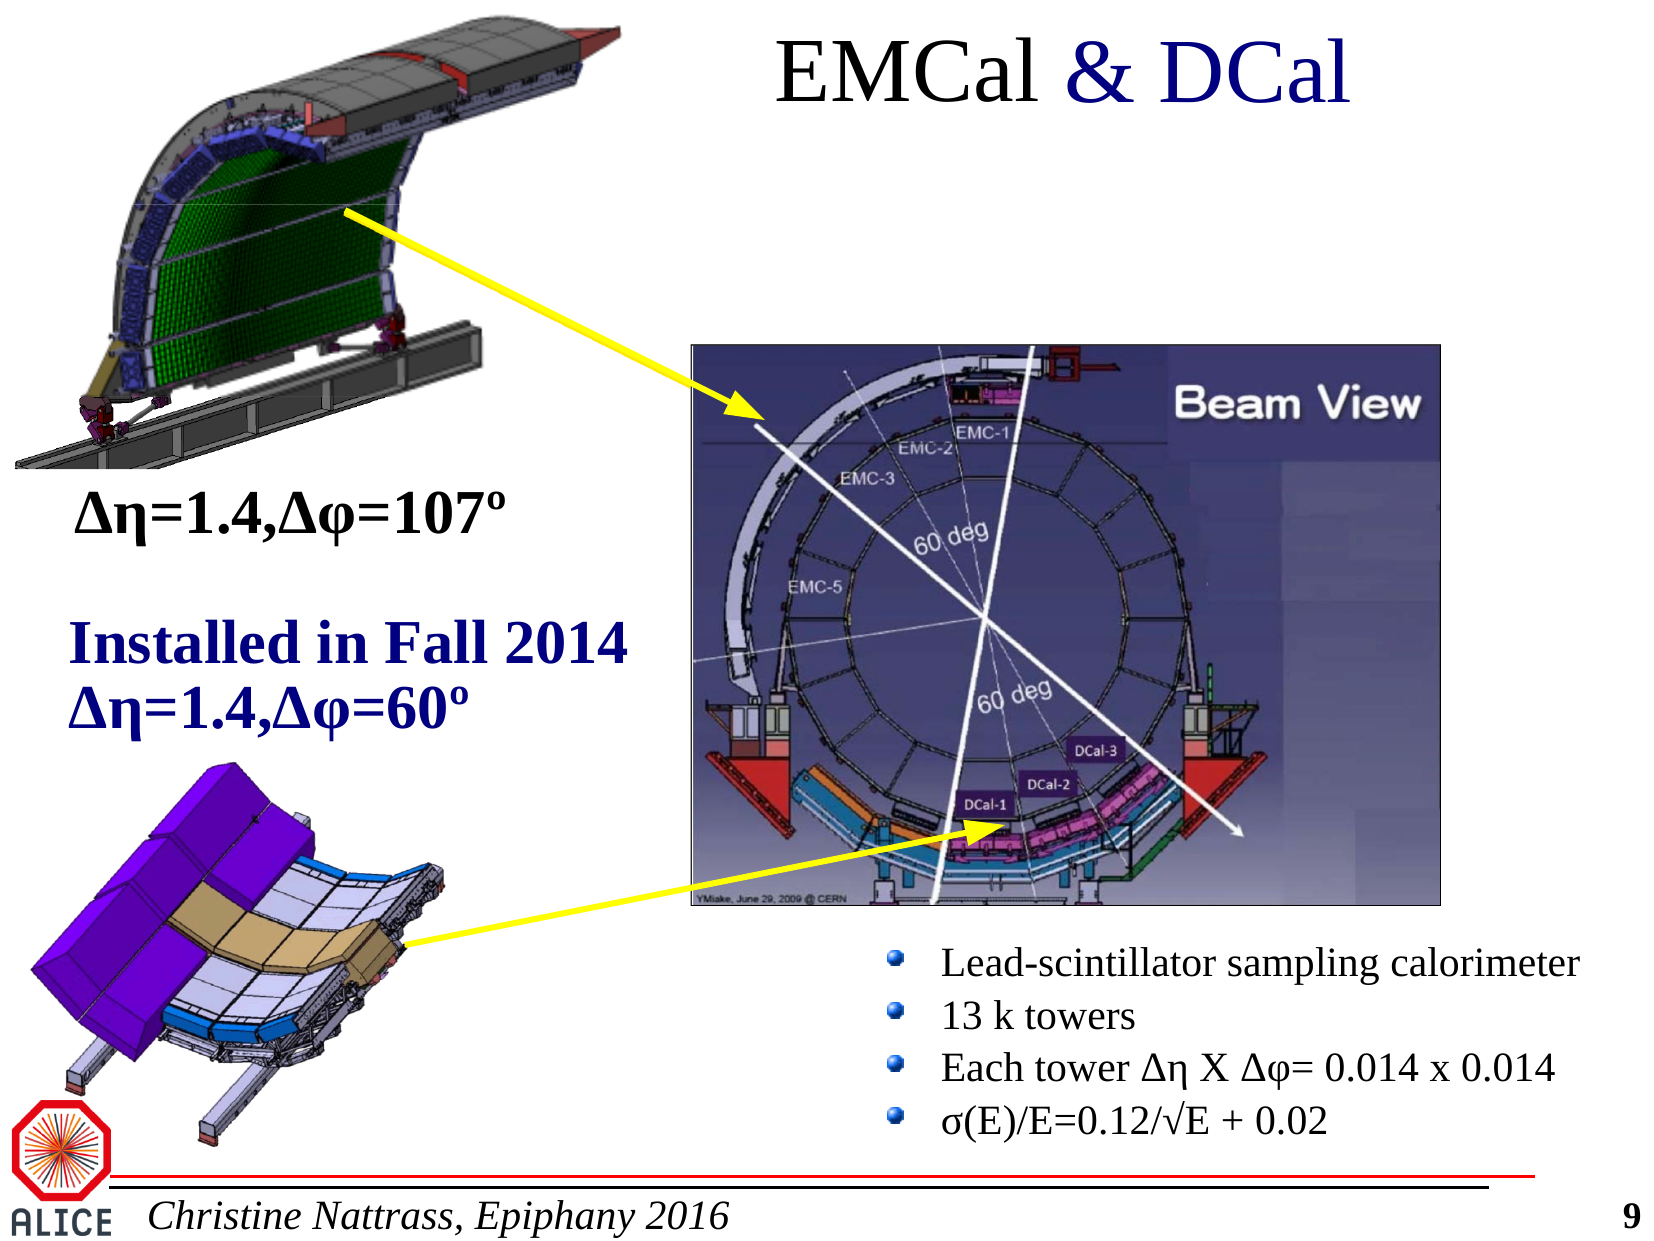

# EMCal
& DCal
Installed in Fall 2014
Δη=1.4,Δφ=60º
Δη=1.4,Δφ=107º
Lead-scintillator sampling calorimeter
13 k towers
Each tower Δη X Δφ= 0.014 x 0.014
σ(E)/E=0.12/√E + 0.02